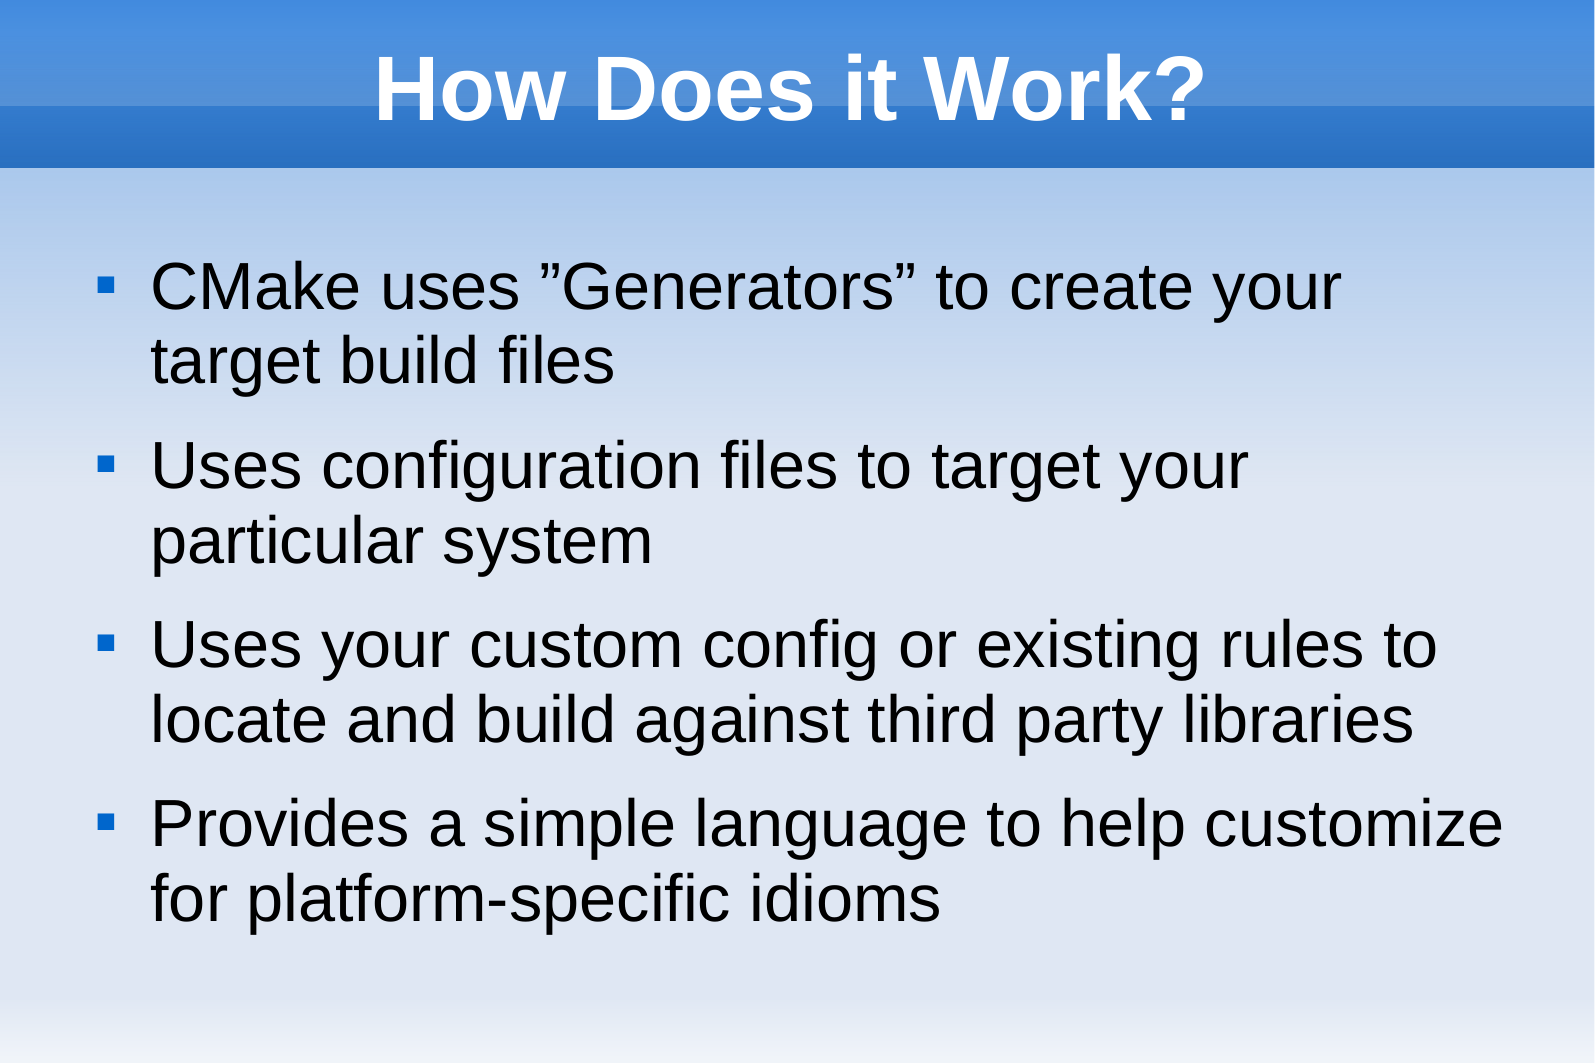

# How Does it Work?
CMake uses ”Generators” to create your target build files
Uses configuration files to target your particular system
Uses your custom config or existing rules to locate and build against third party libraries
Provides a simple language to help customize for platform-specific idioms